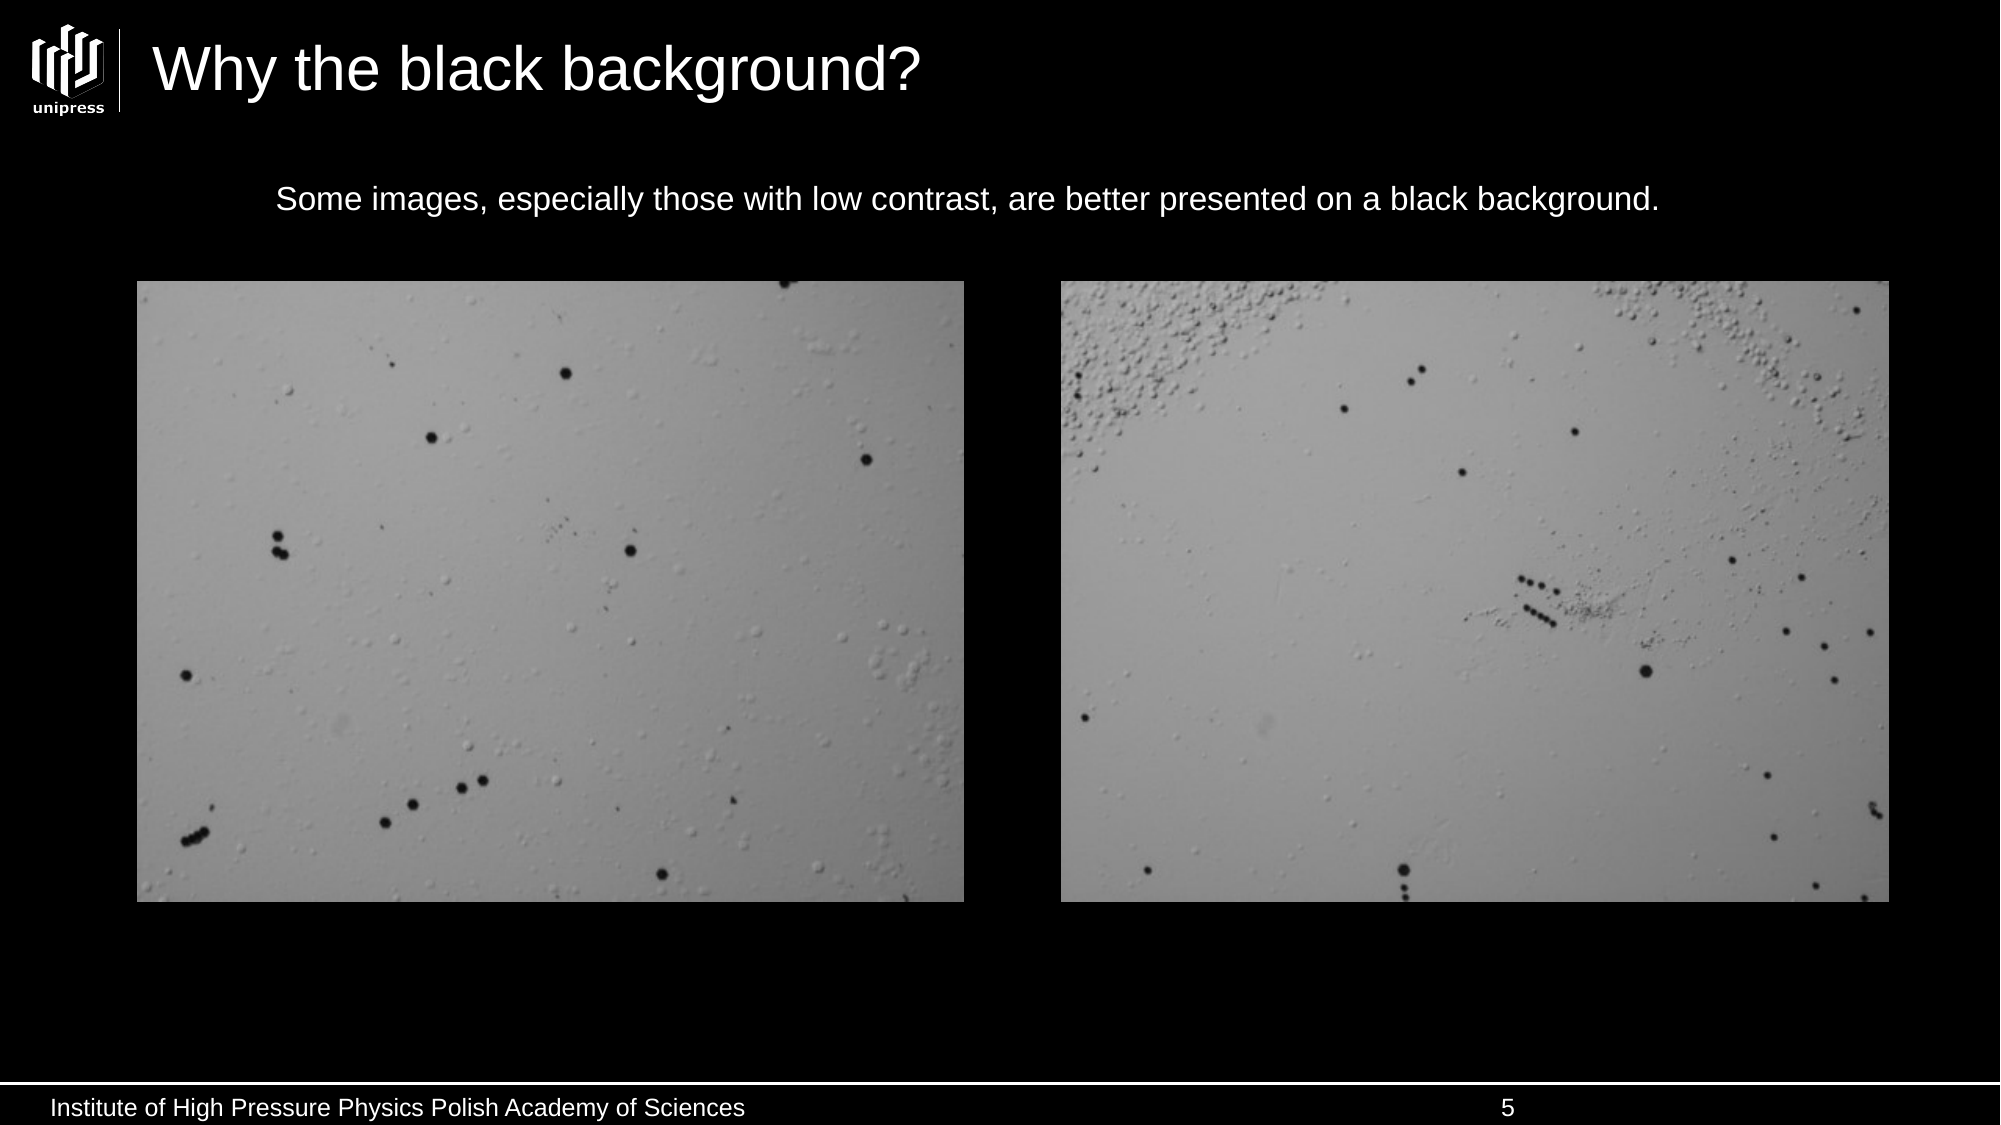

# Why the black background?
Some images, especially those with low contrast, are better presented on a black background.